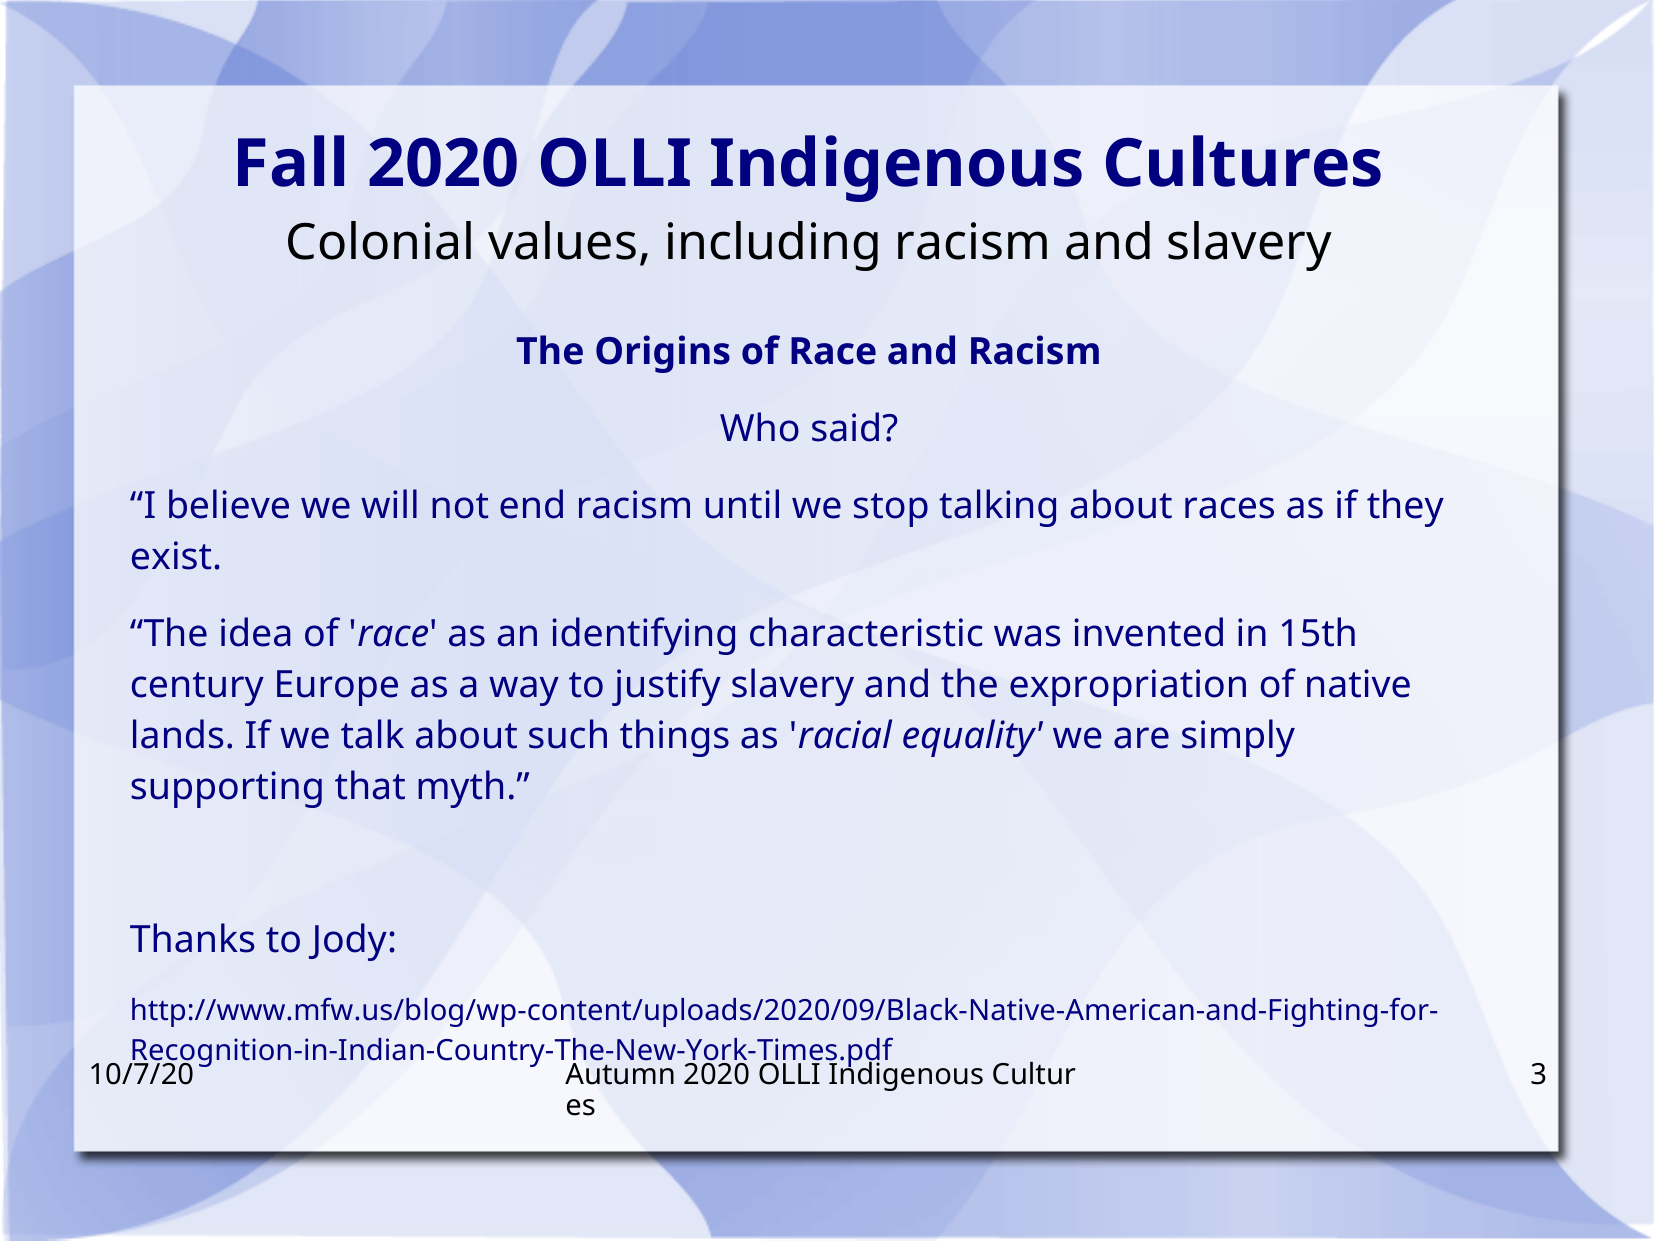

Fall 2020 OLLI Indigenous Cultures
Colonial values, including racism and slavery
# The Origins of Race and Racism
Who said?
“I believe we will not end racism until we stop talking about races as if they exist.
“The idea of 'race' as an identifying characteristic was invented in 15th century Europe as a way to justify slavery and the expropriation of native lands. If we talk about such things as 'racial equality' we are simply supporting that myth.”
Thanks to Jody:
http://www.mfw.us/blog/wp-content/uploads/2020/09/Black-Native-American-and-Fighting-for-Recognition-in-Indian-Country-The-New-York-Times.pdf
10/7/20
Autumn 2020 OLLI Indigenous Cultures
3